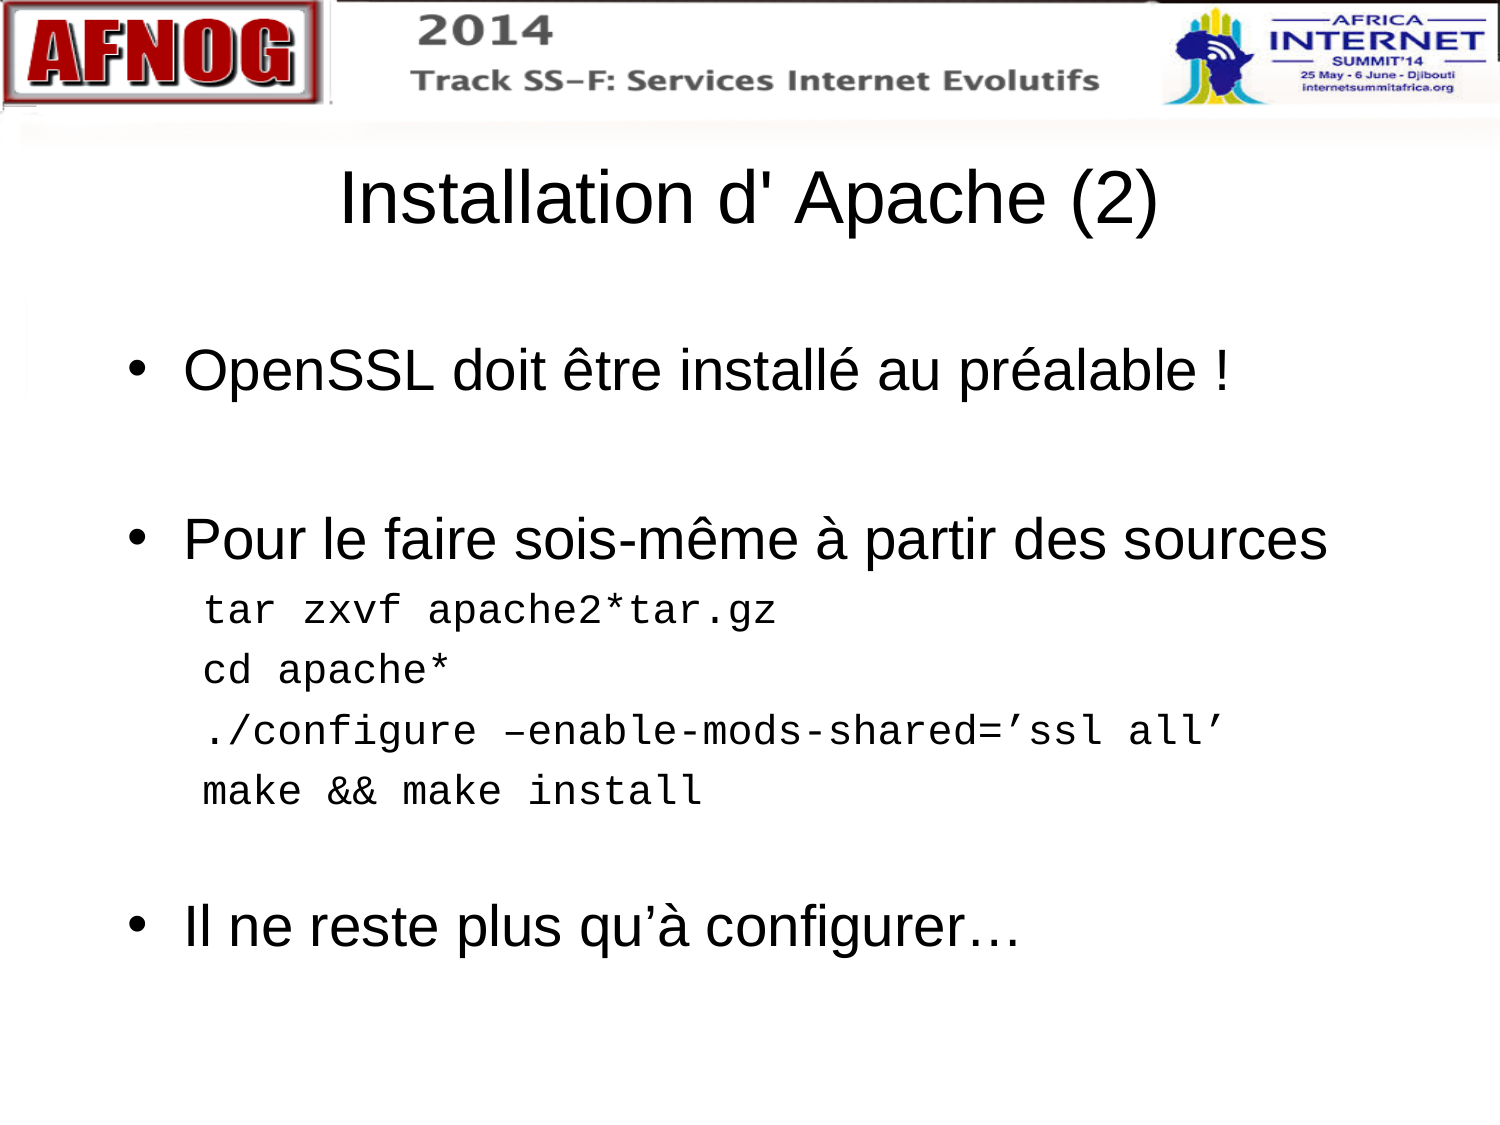

# Installation d' Apache (2)
OpenSSL doit être installé au préalable !
Pour le faire sois-même à partir des sources
tar zxvf apache2*tar.gz
cd apache*
./configure –enable-mods-shared=’ssl all’
make && make install
Il ne reste plus qu’à configurer…
9